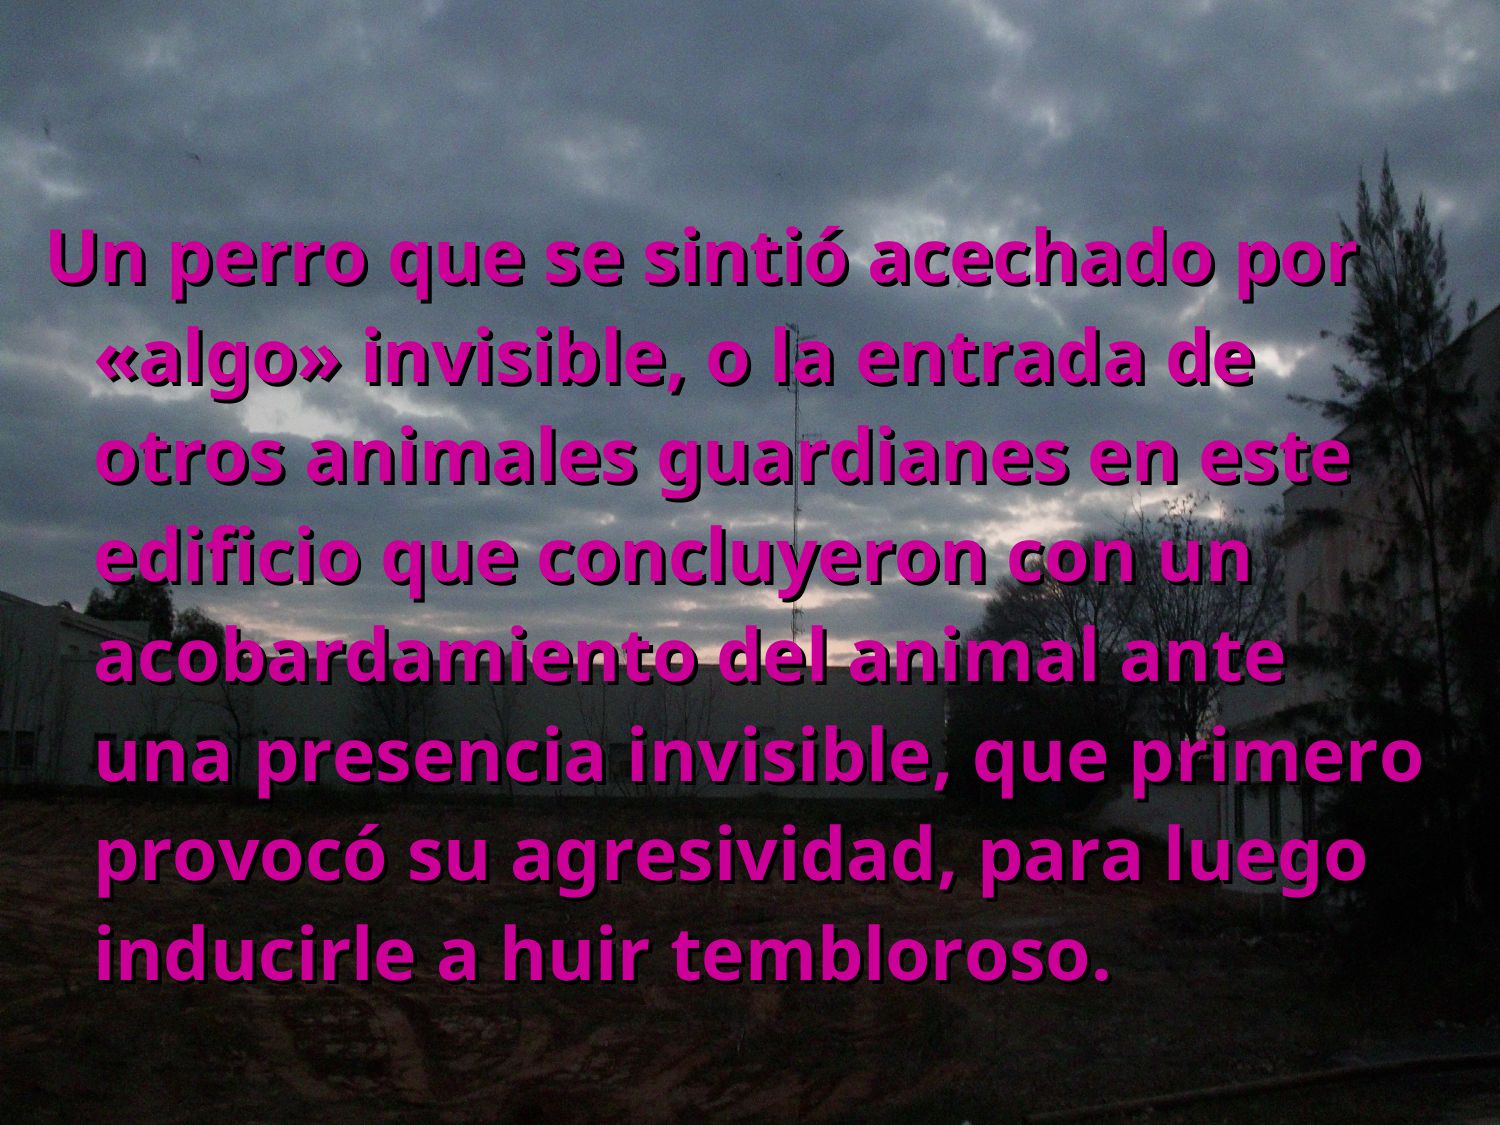

#
Un perro que se sintió acechado por «algo» invisible, o la entrada de otros animales guardianes en este edificio que concluyeron con un acobardamiento del animal ante una presencia invisible, que primero provocó su agresividad, para luego inducirle a huir tembloroso.